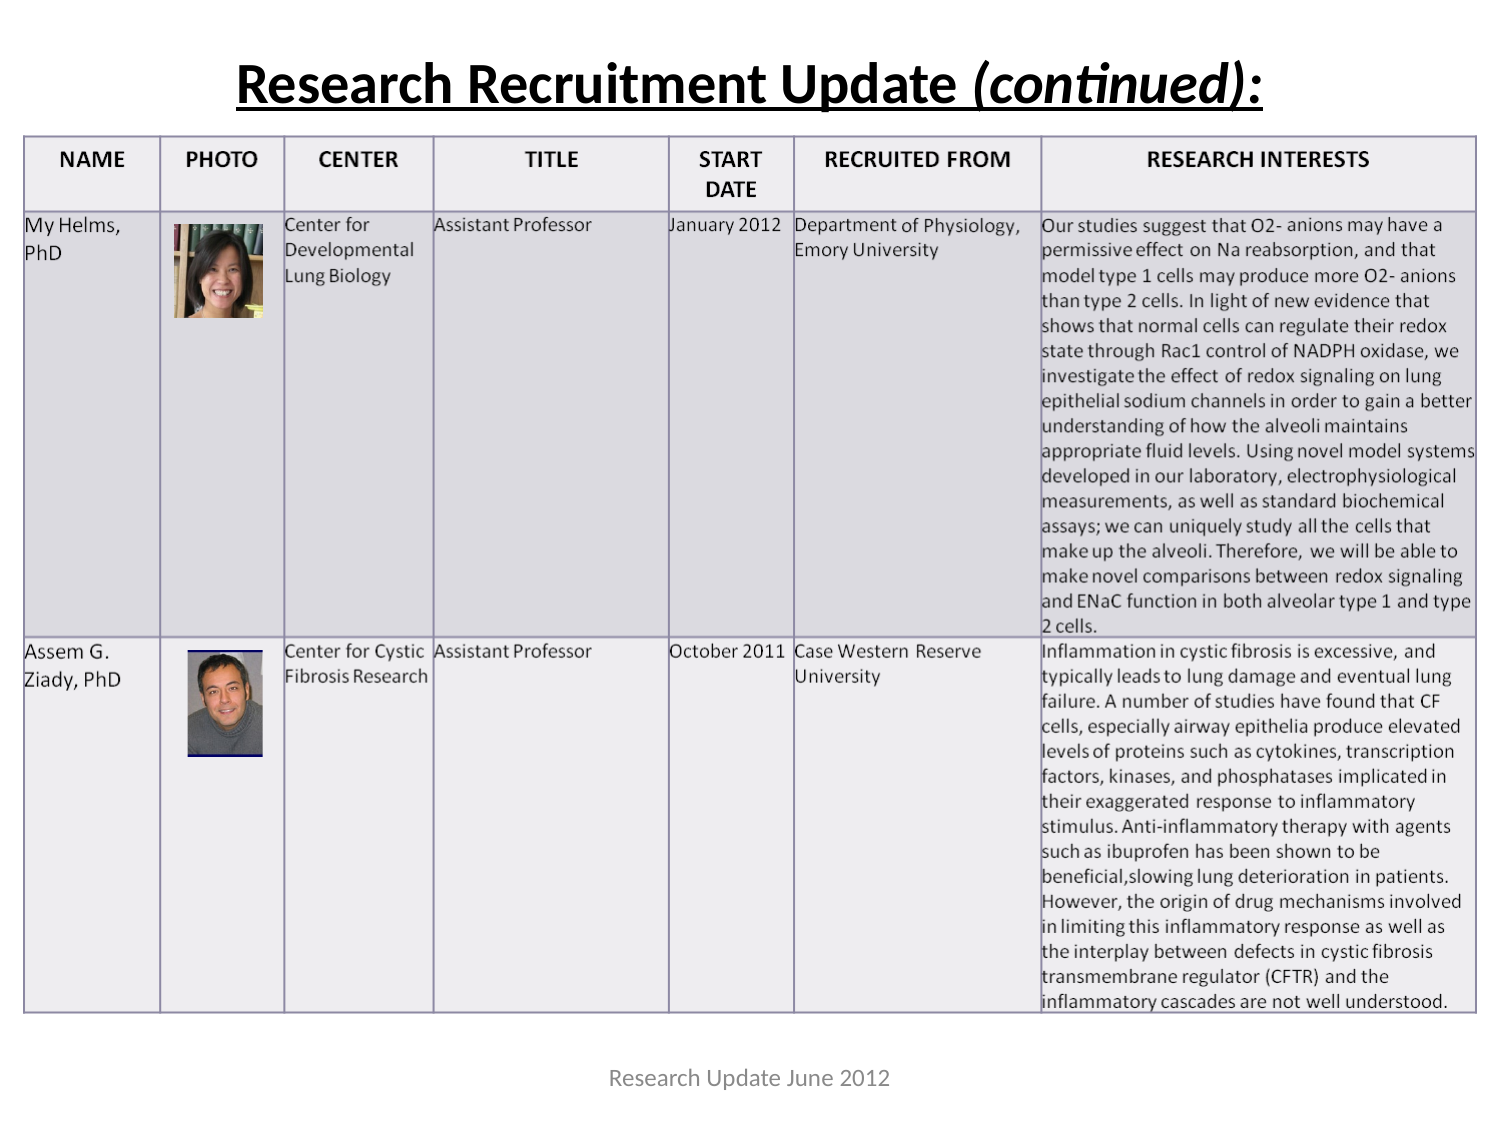

Research Recruitment Update (continued):
Research Update June 2012